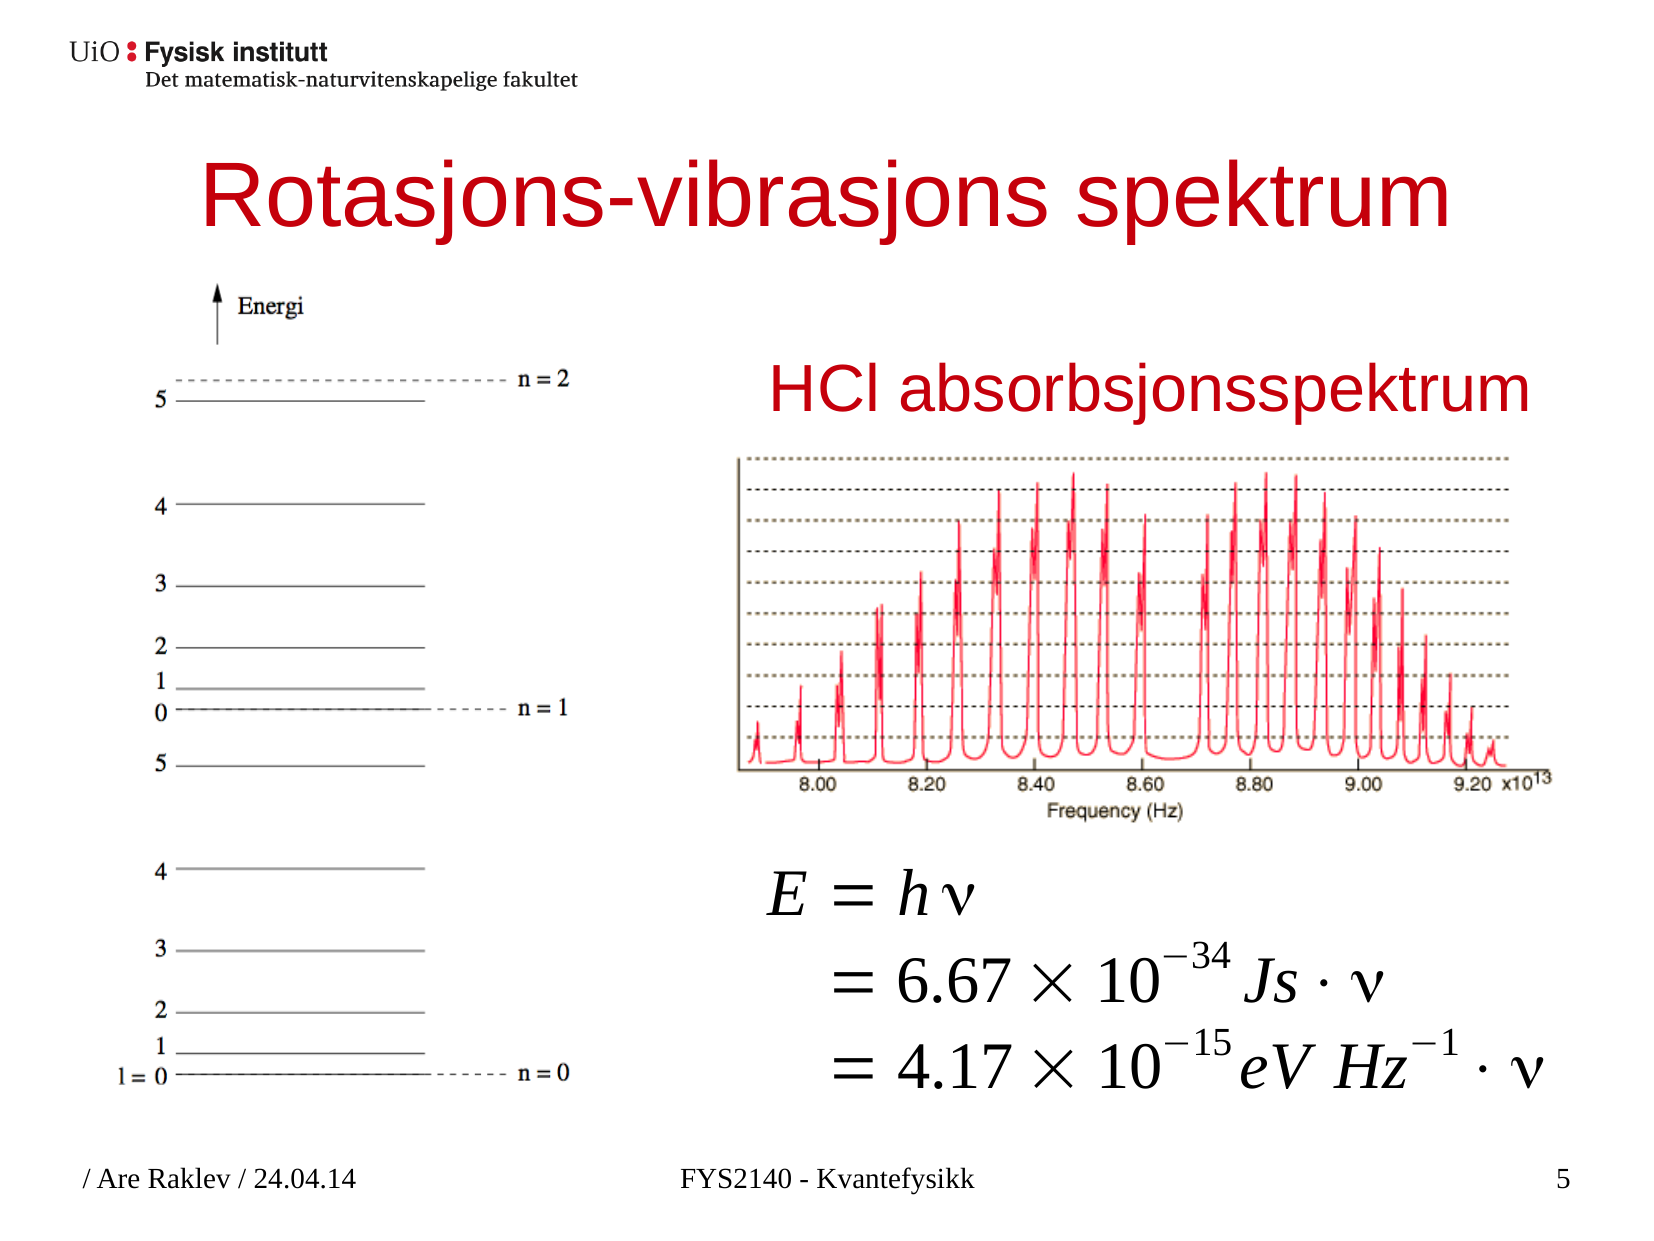

# Rotasjons-vibrasjons spektrum
HCl absorbsjonsspektrum
/ Are Raklev / 24.04.14
FYS2140 - Kvantefysikk
5